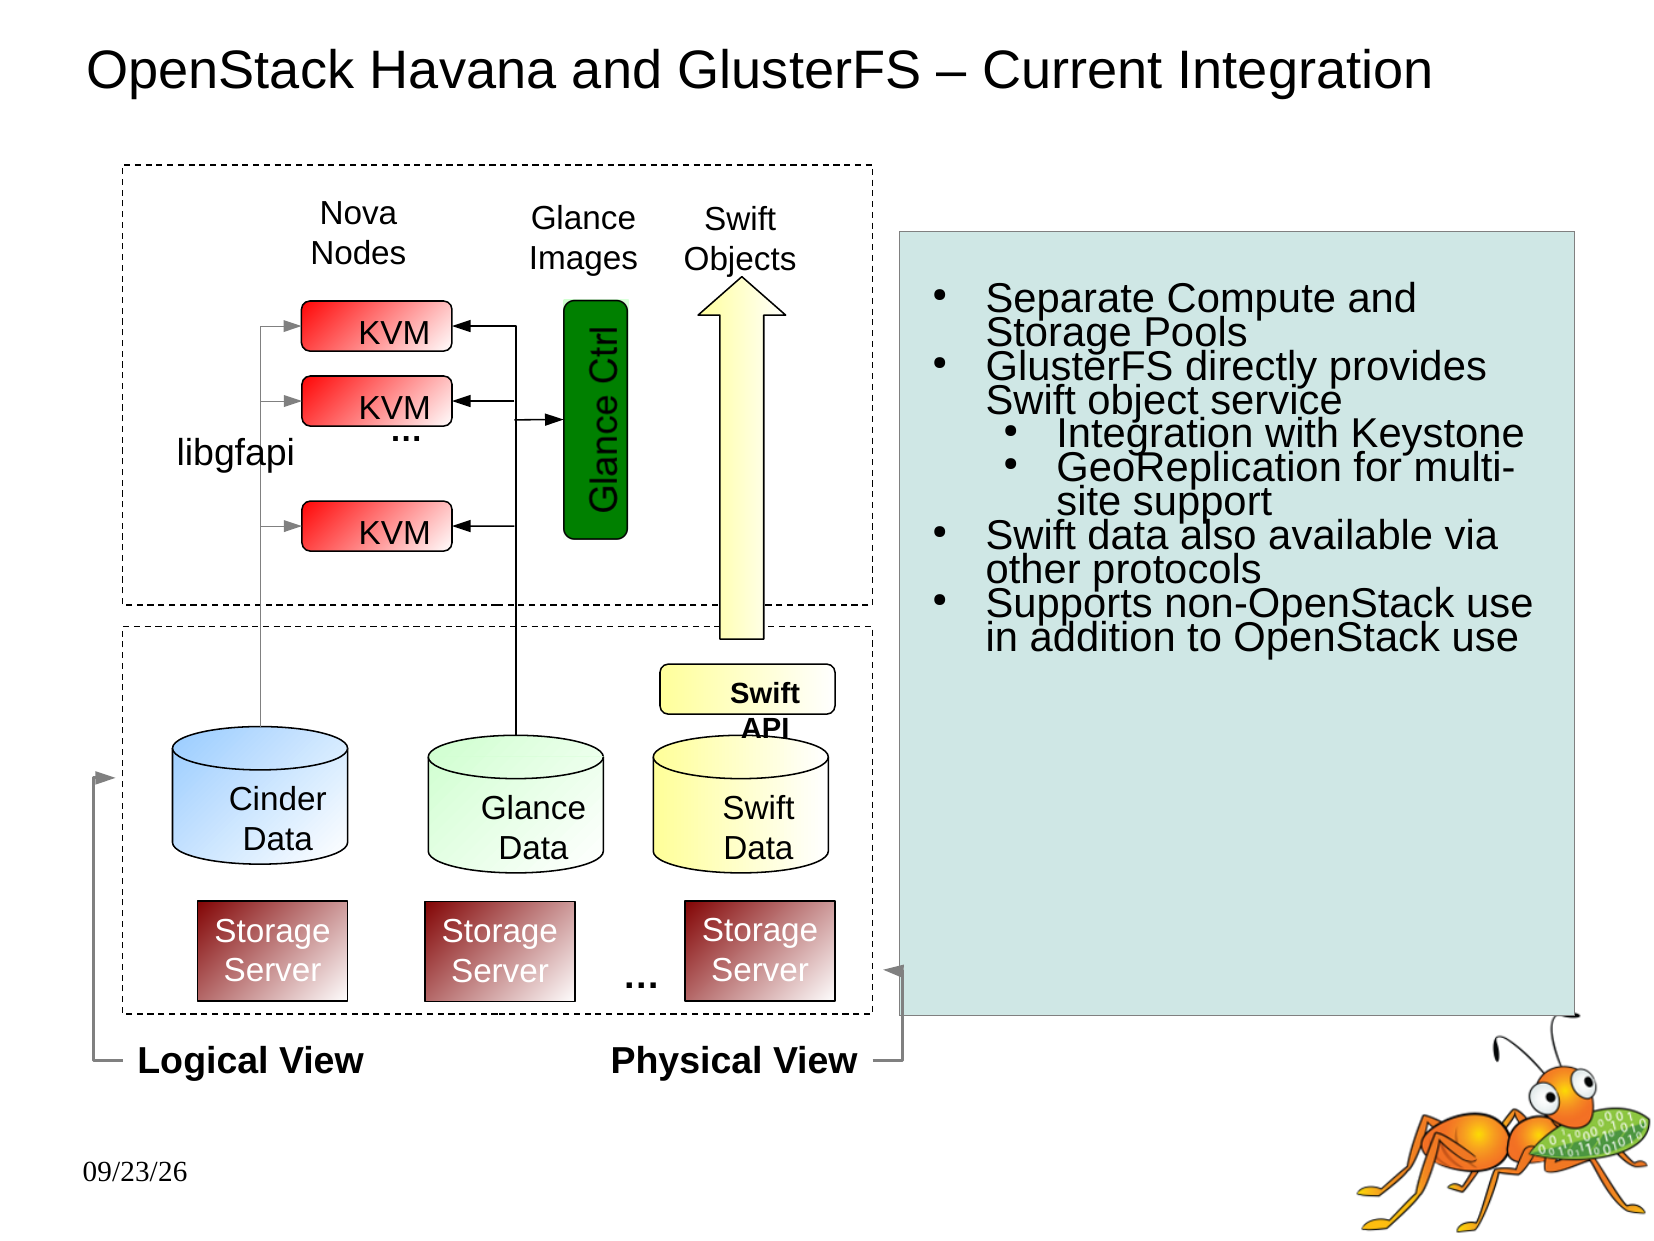

# OpenStack Havana and GlusterFS – Current Integration
Nova
Nodes
Glance Images
Swift
Objects
Separate Compute and Storage Pools
GlusterFS directly provides Swift object service
Integration with Keystone
GeoReplication for multi-site support
Swift data also available via other protocols
Supports non-OpenStack use in addition to OpenStack use
KVM
KVM
…
libgfapi
KVM
Swift API
Cinder Data
Glance Data
Swift Data
Storage Server
Storage Server
Storage Server
…
Logical View
Physical View